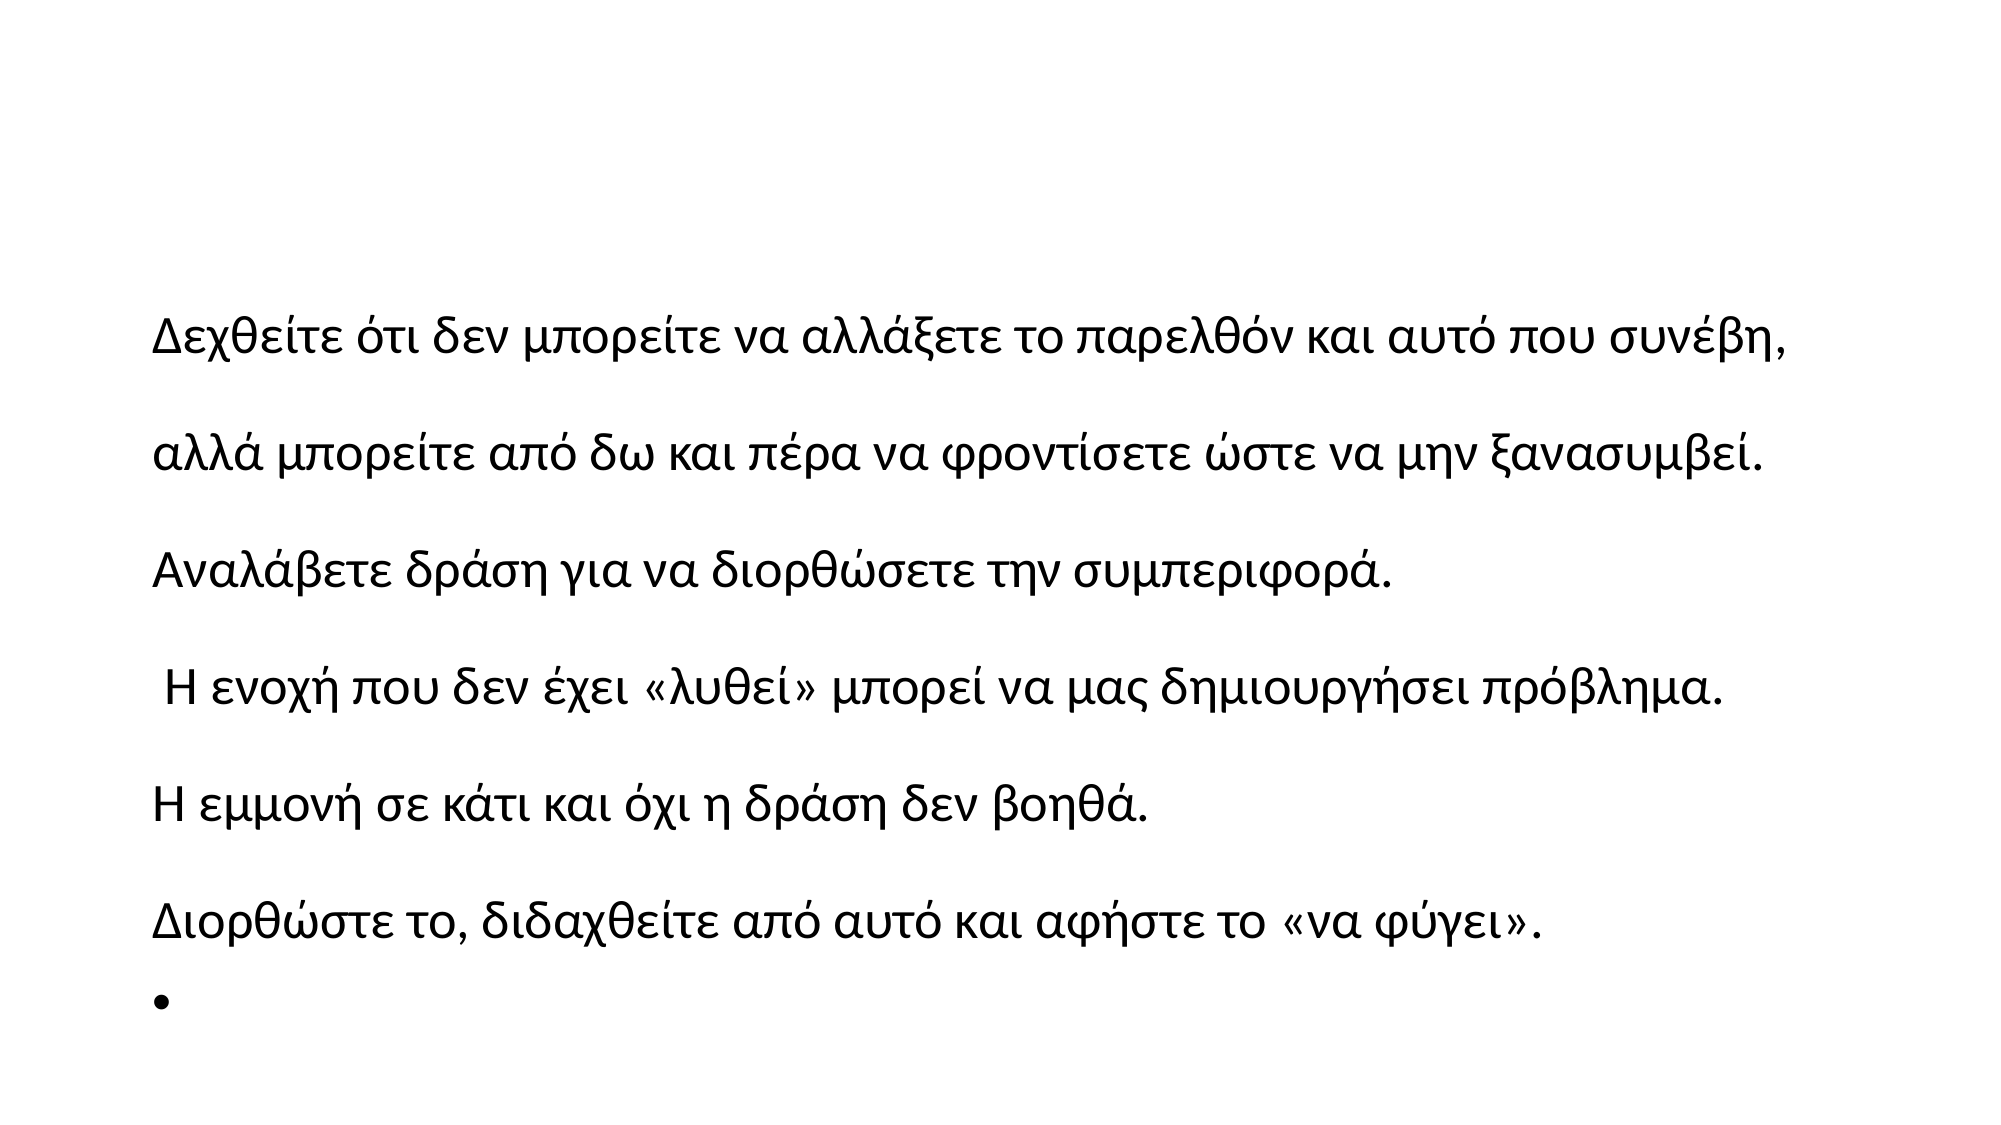

#
Δεχθείτε ότι δεν μπορείτε να αλλάξετε το παρελθόν και αυτό που συνέβη,
αλλά μπορείτε από δω και πέρα να φροντίσετε ώστε να μην ξανασυμβεί.
Αναλάβετε δράση για να διορθώσετε την συμπεριφορά.
 Η ενοχή που δεν έχει «λυθεί» μπορεί να μας δημιουργήσει πρόβλημα.
Η εμμονή σε κάτι και όχι η δράση δεν βοηθά.
Διορθώστε το, διδαχθείτε από αυτό και αφήστε το «να φύγει».